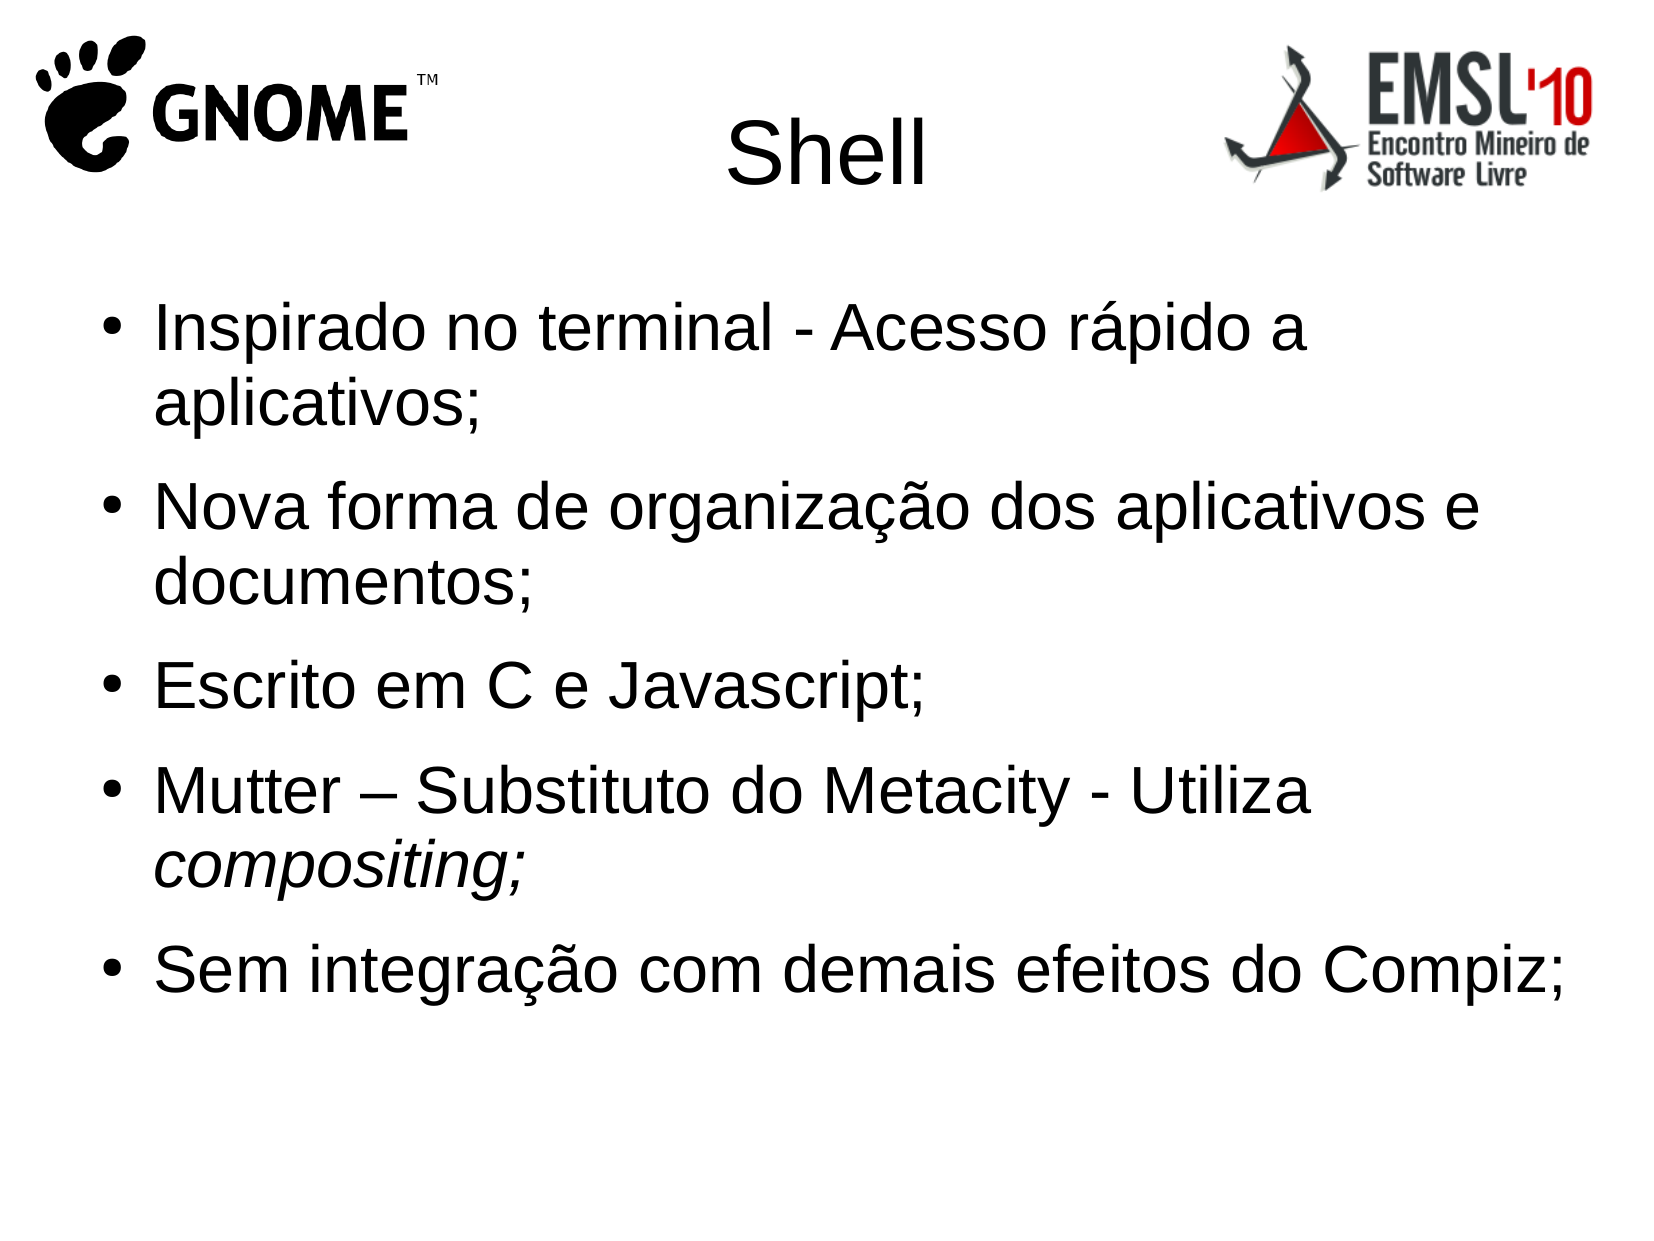

# Shell
Inspirado no terminal - Acesso rápido a aplicativos;
Nova forma de organização dos aplicativos e documentos;
Escrito em C e Javascript;
Mutter – Substituto do Metacity - Utiliza compositing;
Sem integração com demais efeitos do Compiz;